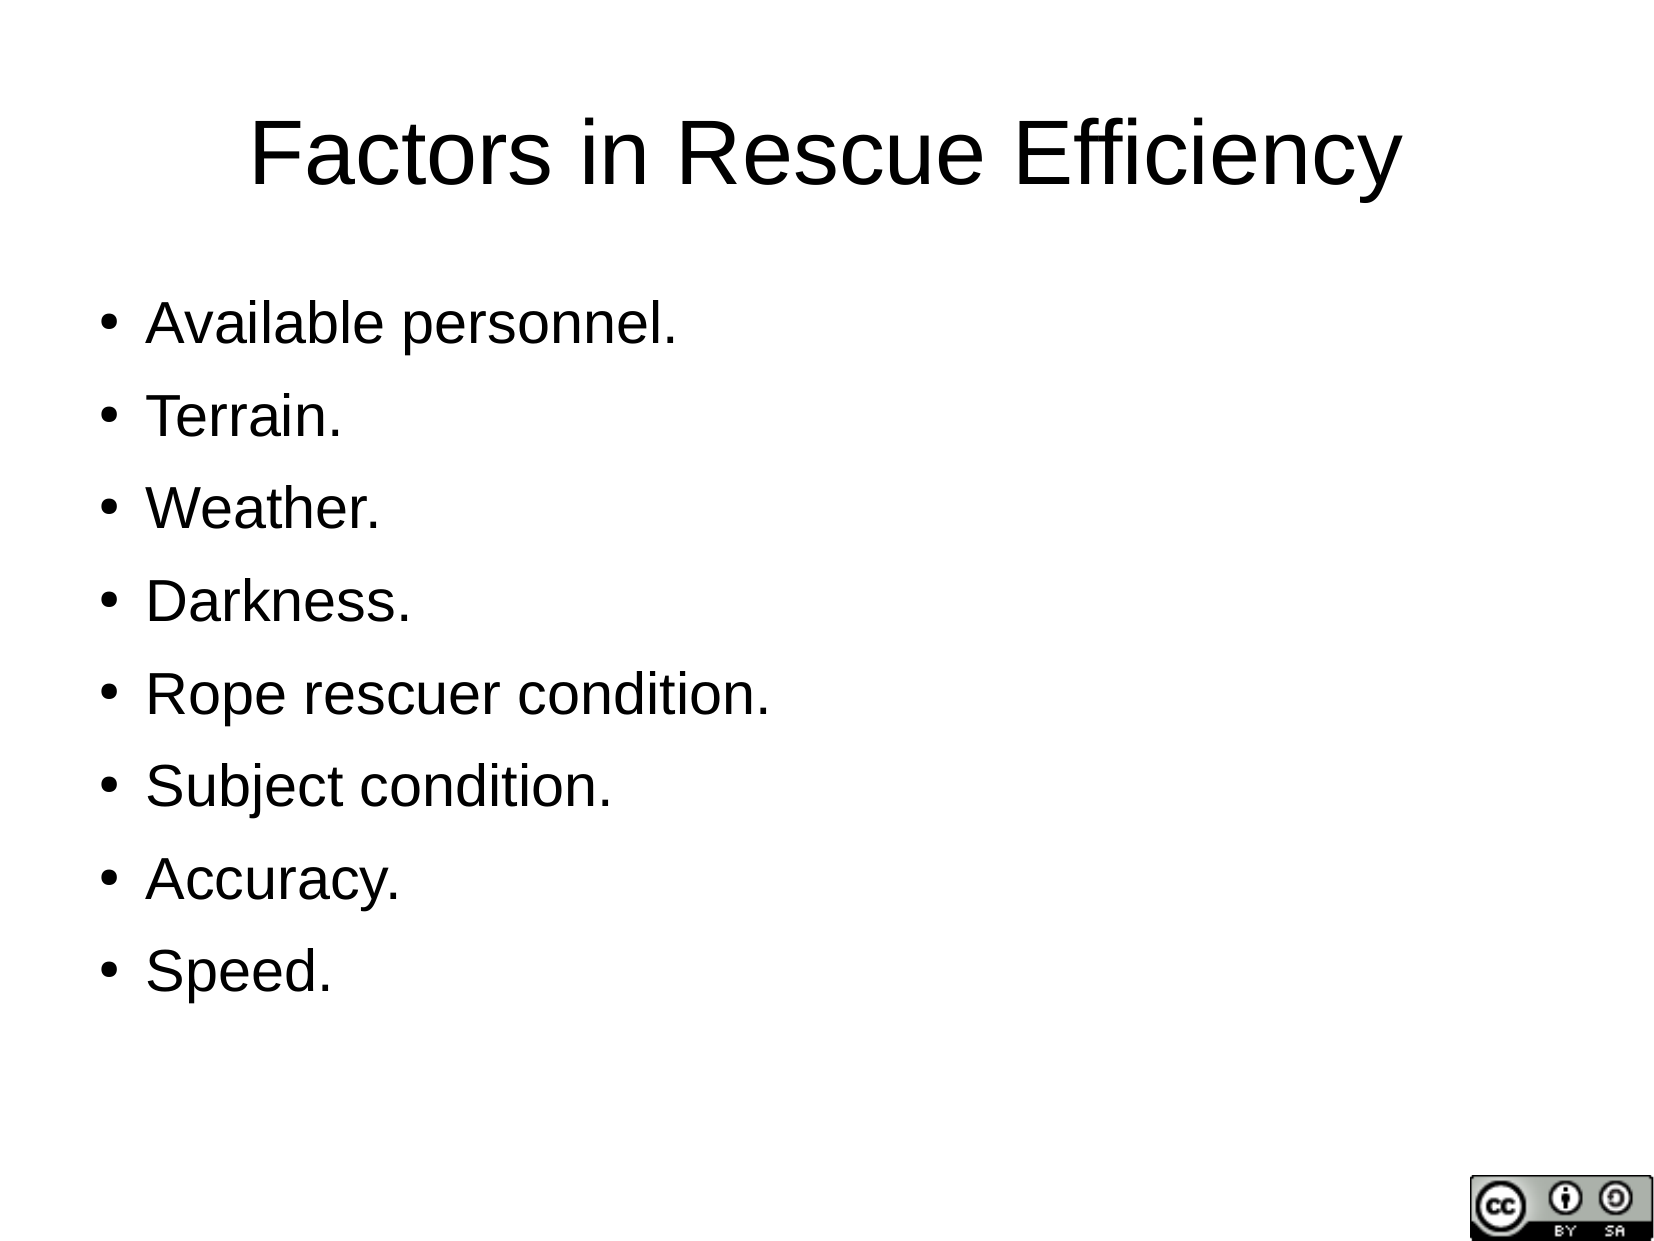

# Factors in Rescue Efficiency
Available personnel.
Terrain.
Weather.
Darkness.
Rope rescuer condition.
Subject condition.
Accuracy.
Speed.